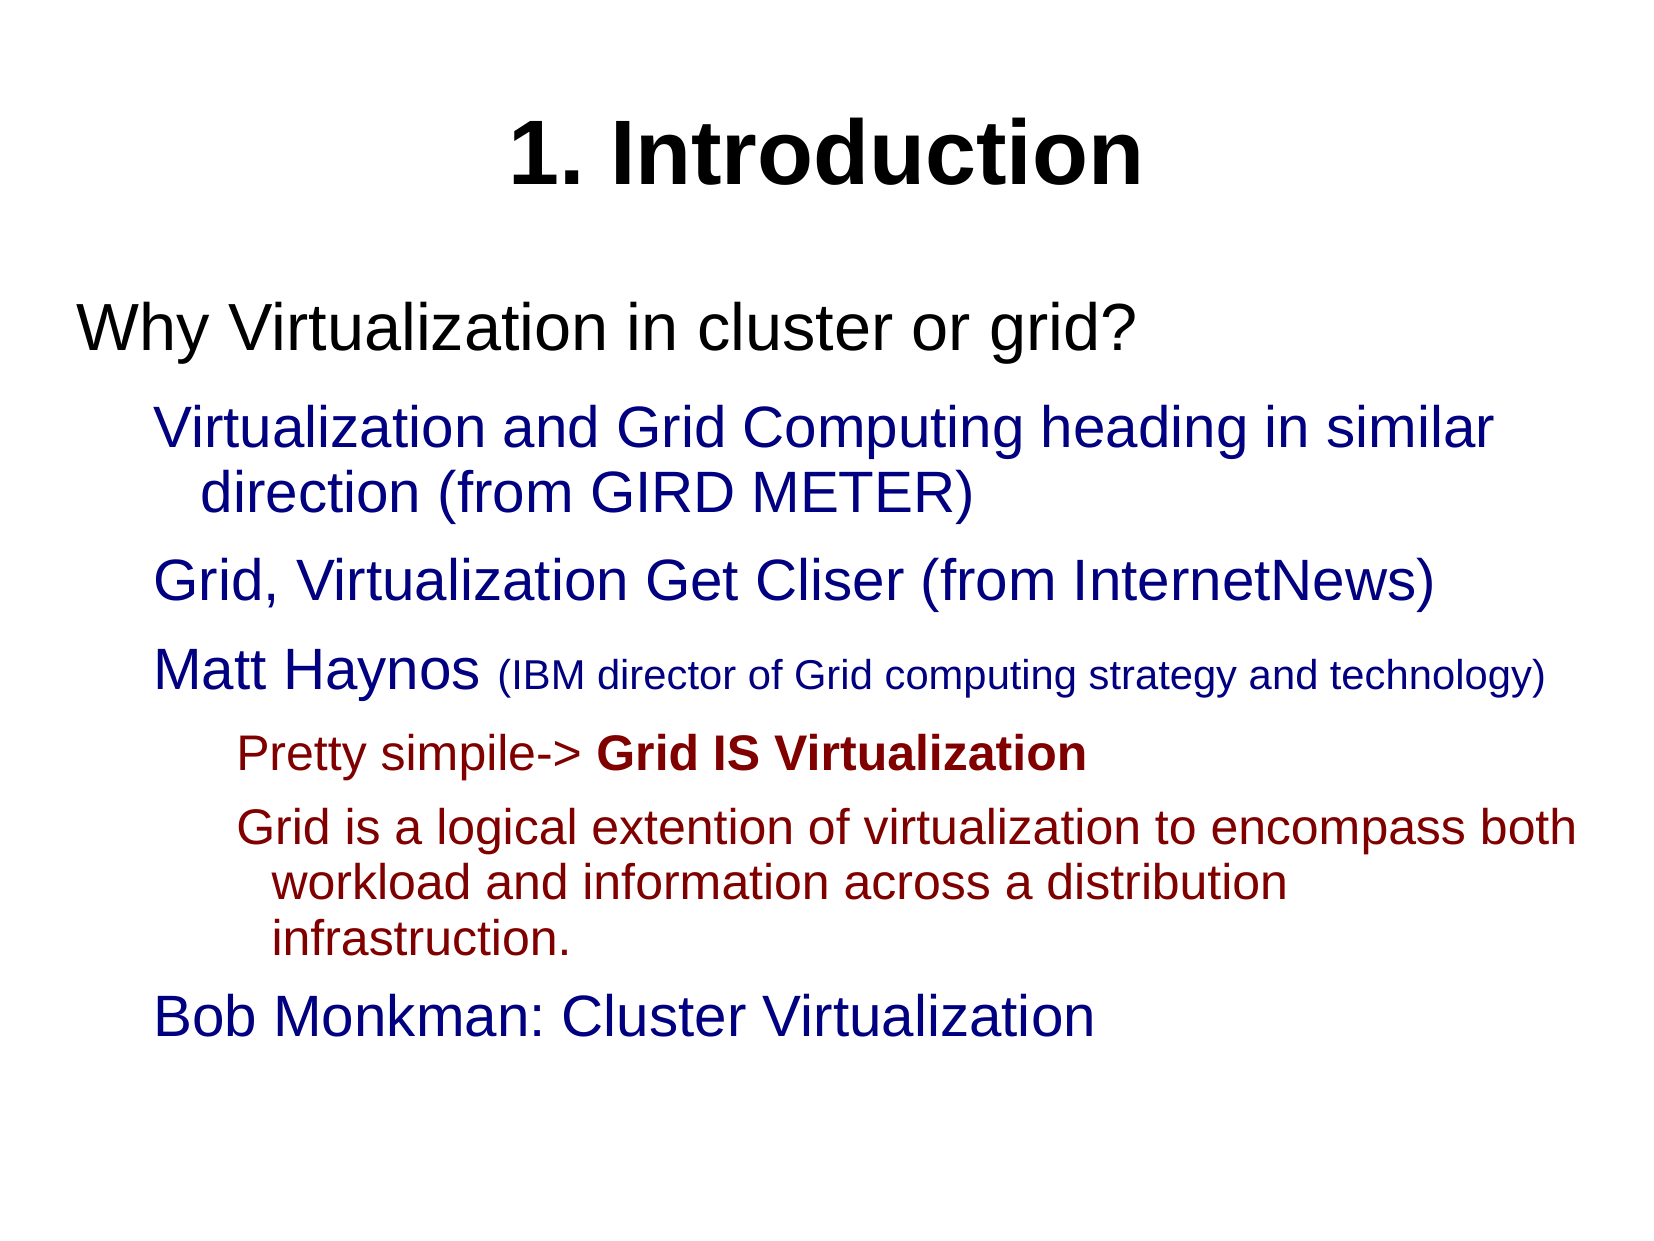

# 1. Introduction
Why Virtualization in cluster or grid?
Virtualization and Grid Computing heading in similar direction (from GIRD METER)
Grid, Virtualization Get Cliser (from InternetNews)
Matt Haynos (IBM director of Grid computing strategy and technology)
Pretty simpile-> Grid IS Virtualization
Grid is a logical extention of virtualization to encompass both workload and information across a distribution infrastruction.
Bob Monkman: Cluster Virtualization